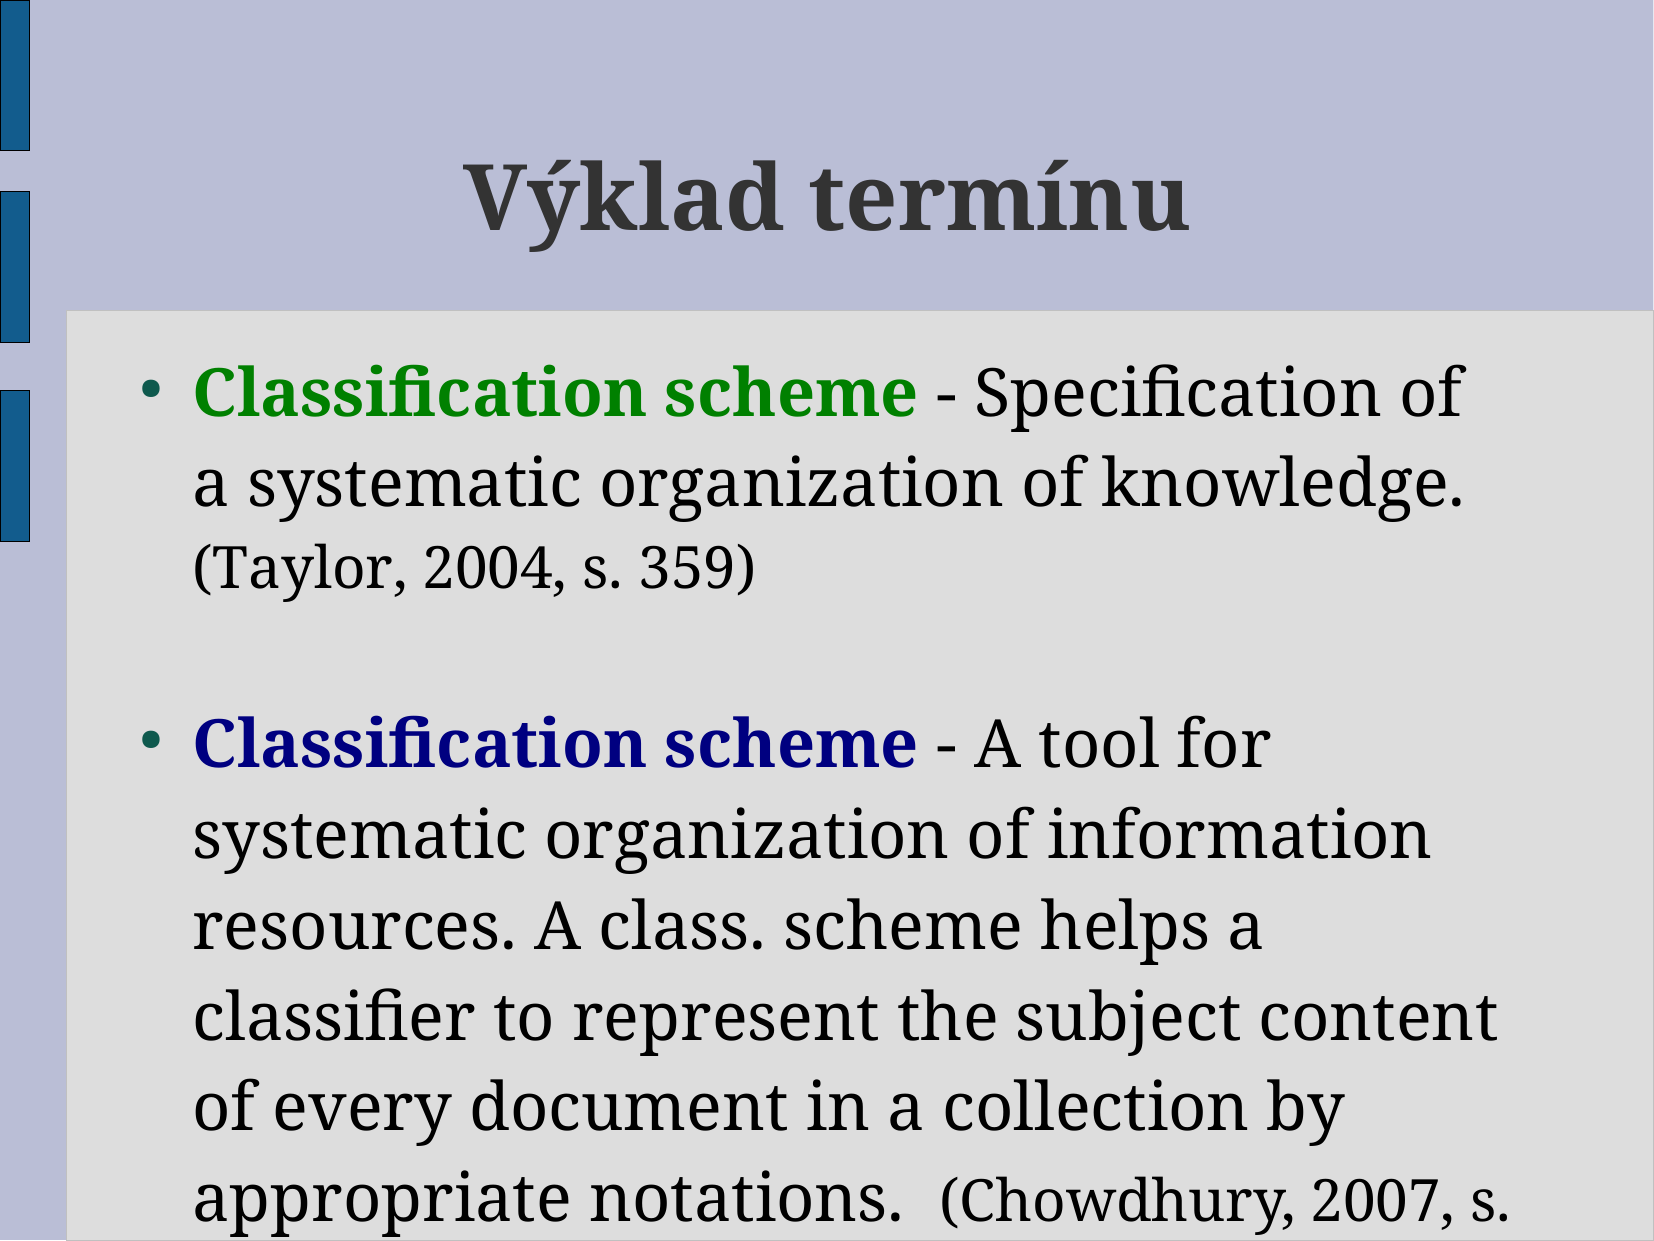

# Výklad termínu
Classification scheme - Specification of
a systematic organization of knowledge. (Taylor, 2004, s. 359)
Classification scheme - A tool for systematic organization of information resources. A class. scheme helps a classifier to represent the subject content of every document in a collection by appropriate notations. (Chowdhury, 2007, s. XVIII)